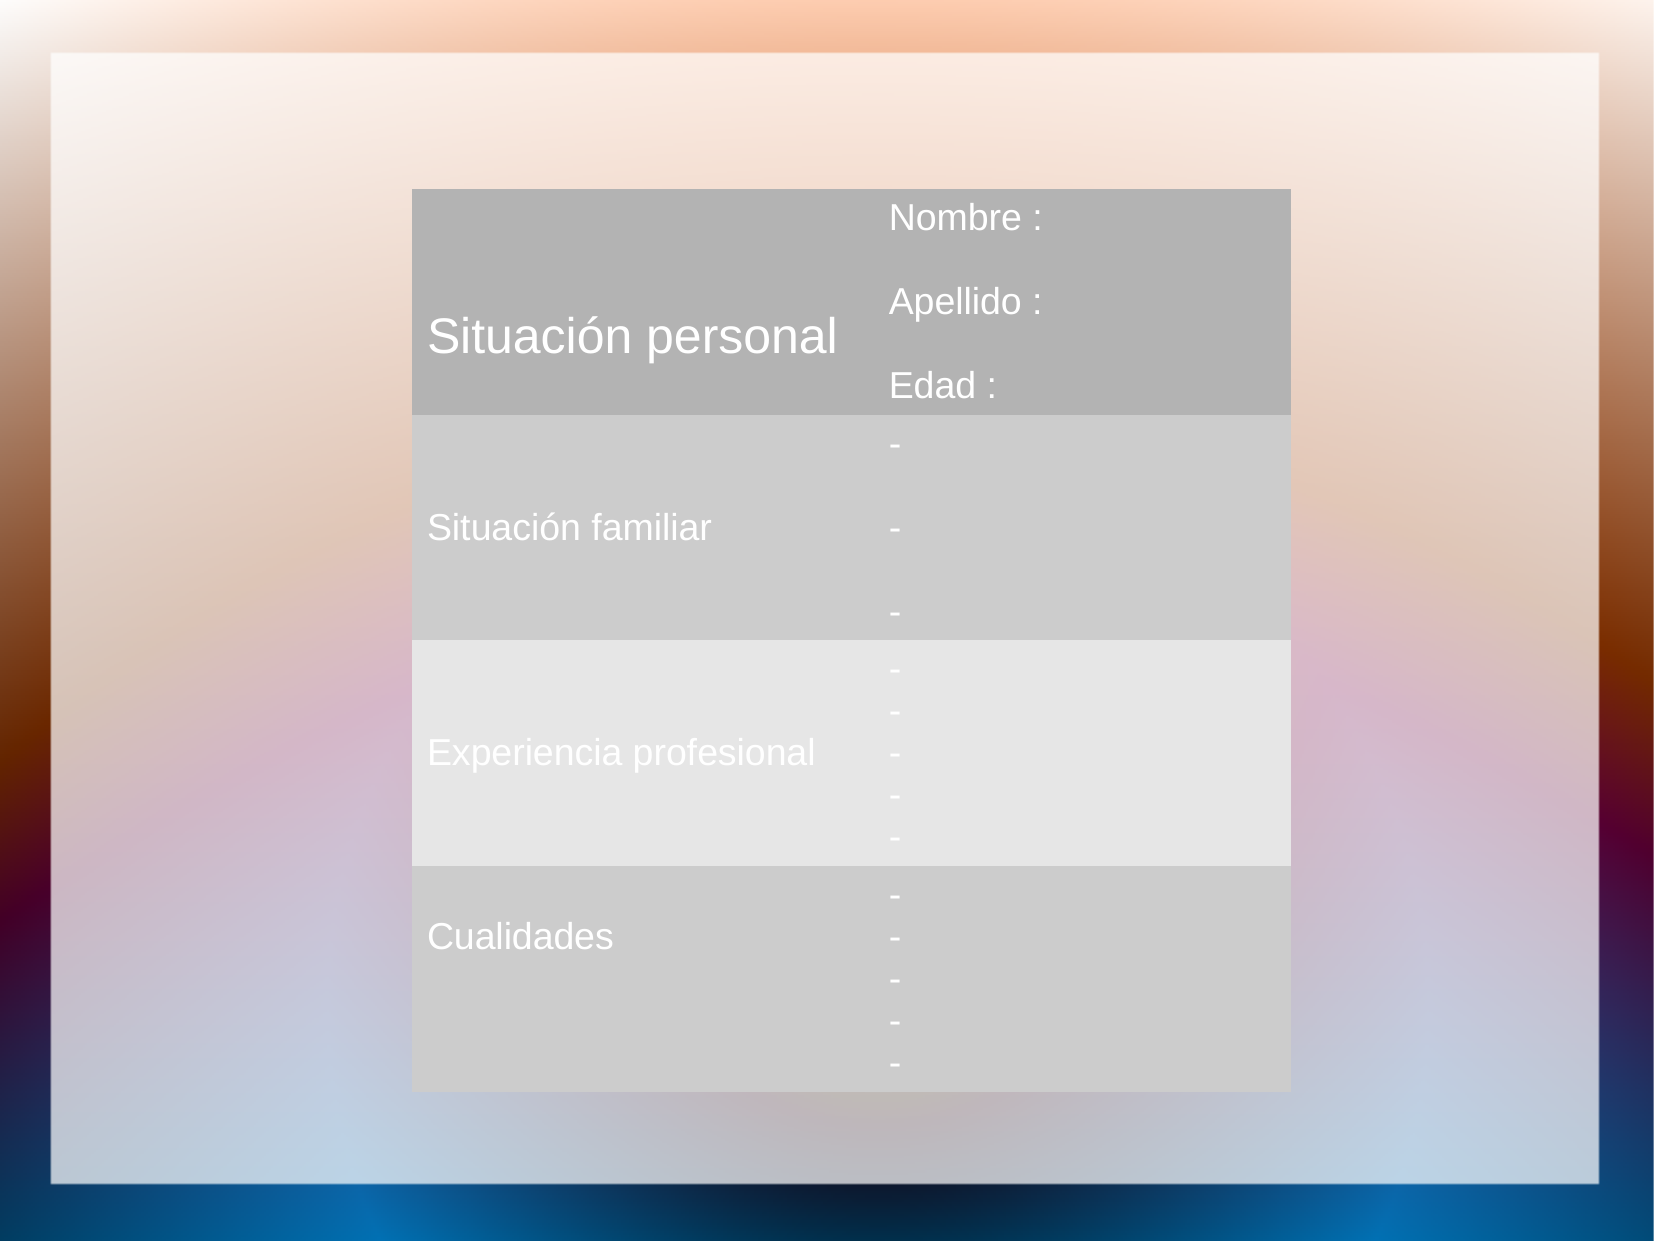

#
| Situación personal | Nombre : Apellido : Edad : |
| --- | --- |
| Situación familiar | - - - |
| Experiencia profesional | - - - - - |
| Cualidades | - - - - - |